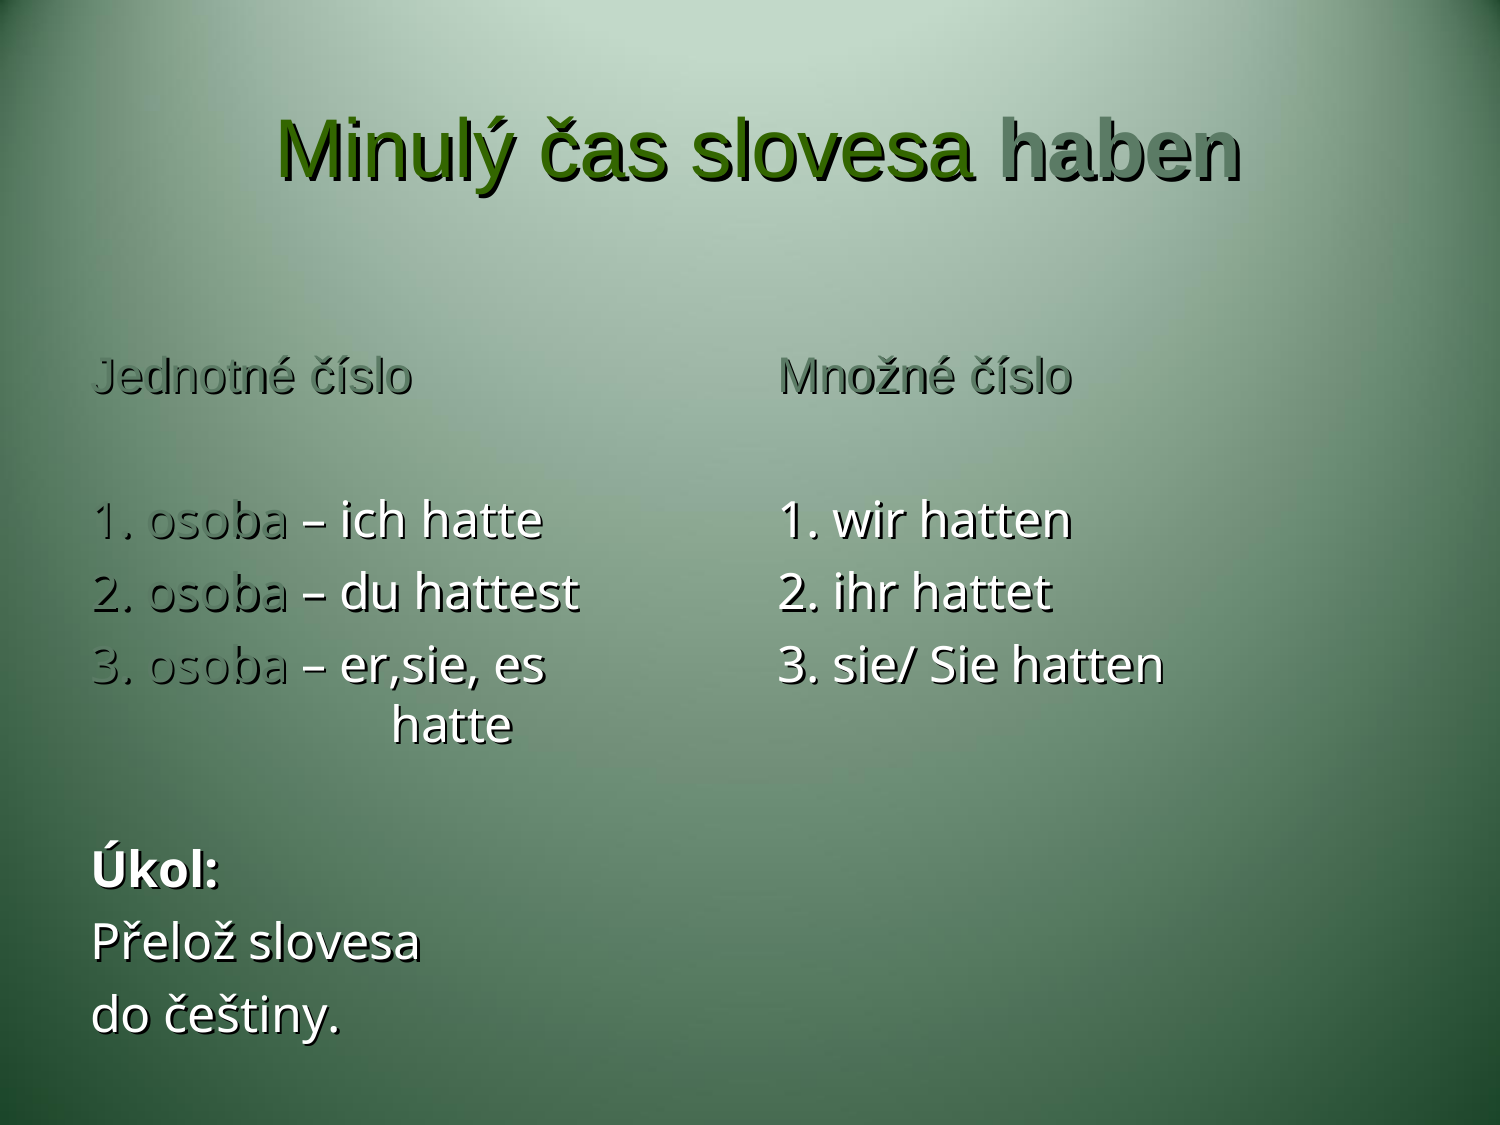

# Minulý čas slovesa haben
Jednotné číslo
1. osoba – ich hatte
2. osoba – du hattest
3. osoba – er,sie, es 			hatte
Úkol:
Přelož slovesa
do češtiny.
Množné číslo
1. wir hatten
2. ihr hattet
3. sie/ Sie hatten